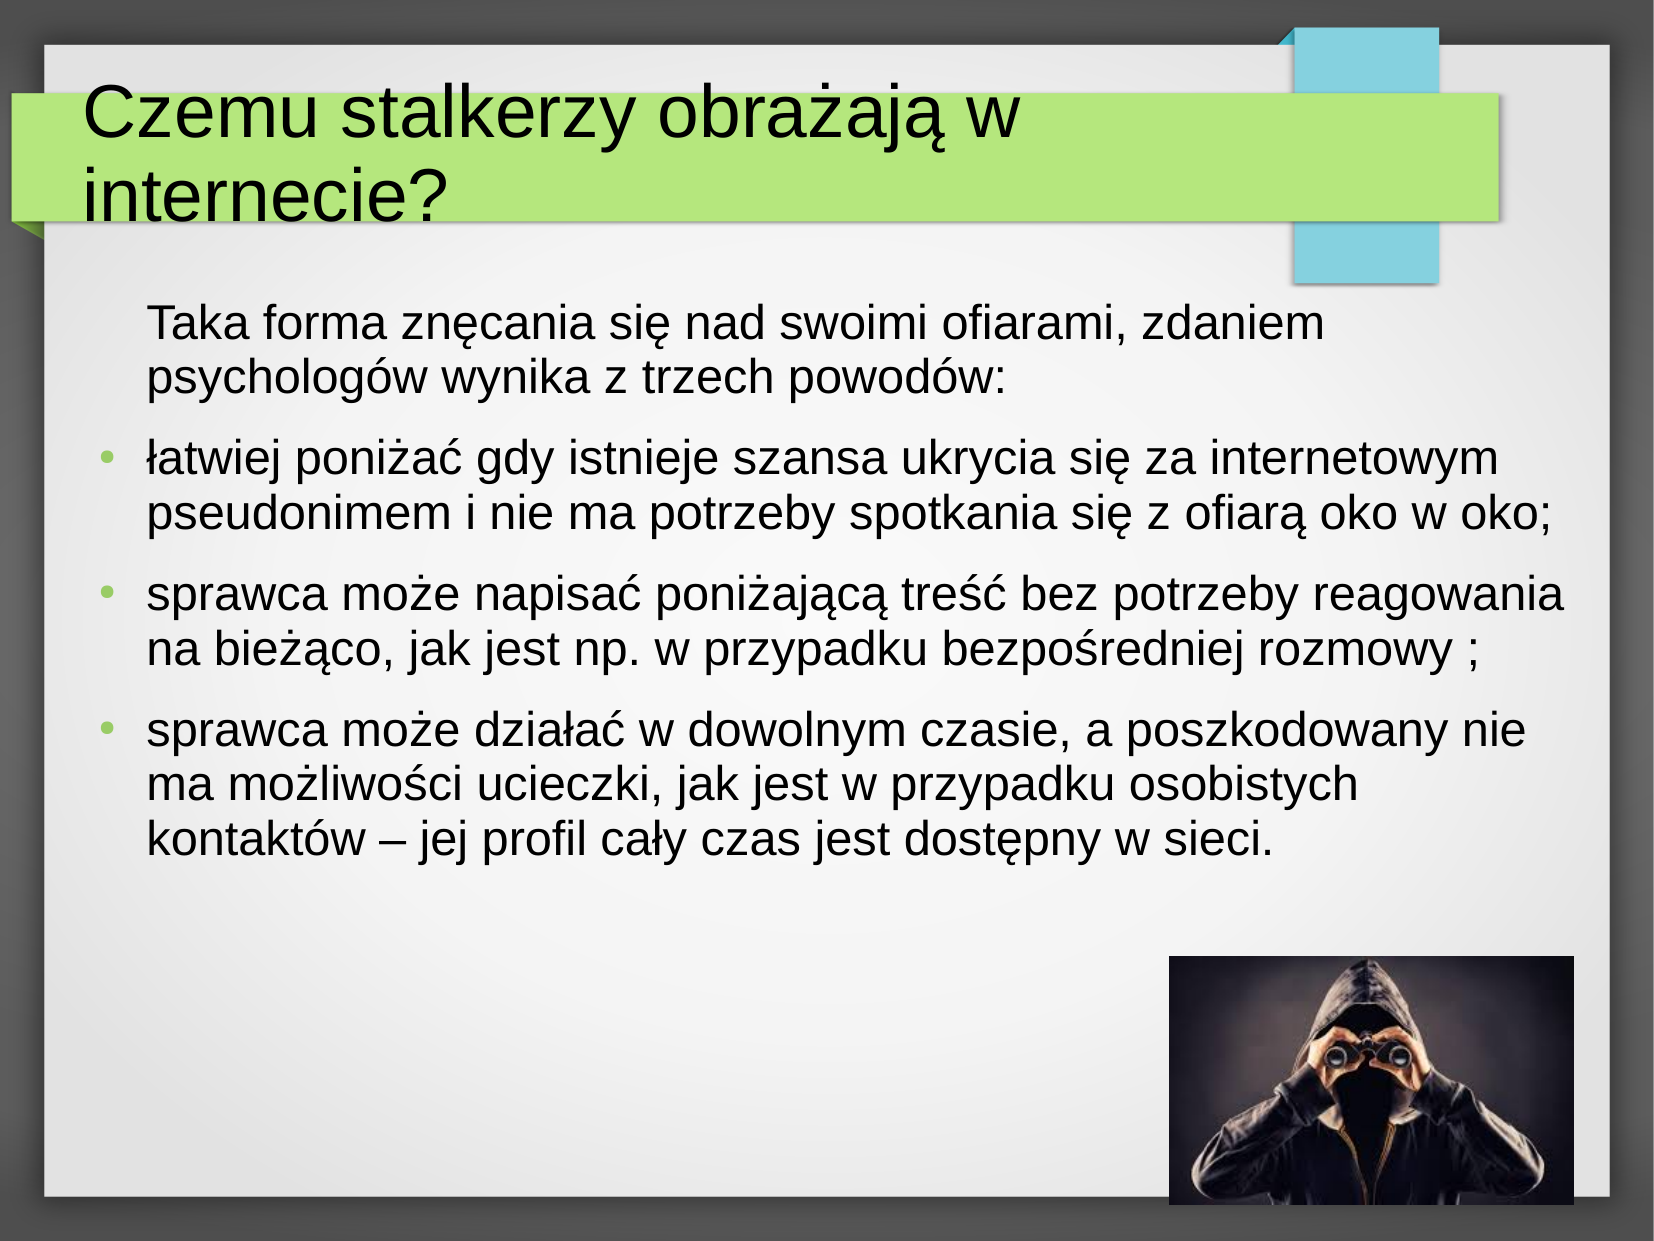

# Czemu stalkerzy obrażają w internecie?
Taka forma znęcania się nad swoimi ofiarami, zdaniem psychologów wynika z trzech powodów:
łatwiej poniżać gdy istnieje szansa ukrycia się za internetowym pseudonimem i nie ma potrzeby spotkania się z ofiarą oko w oko;
sprawca może napisać poniżającą treść bez potrzeby reagowania na bieżąco, jak jest np. w przypadku bezpośredniej rozmowy ;
sprawca może działać w dowolnym czasie, a poszkodowany nie ma możliwości ucieczki, jak jest w przypadku osobistych kontaktów – jej profil cały czas jest dostępny w sieci.